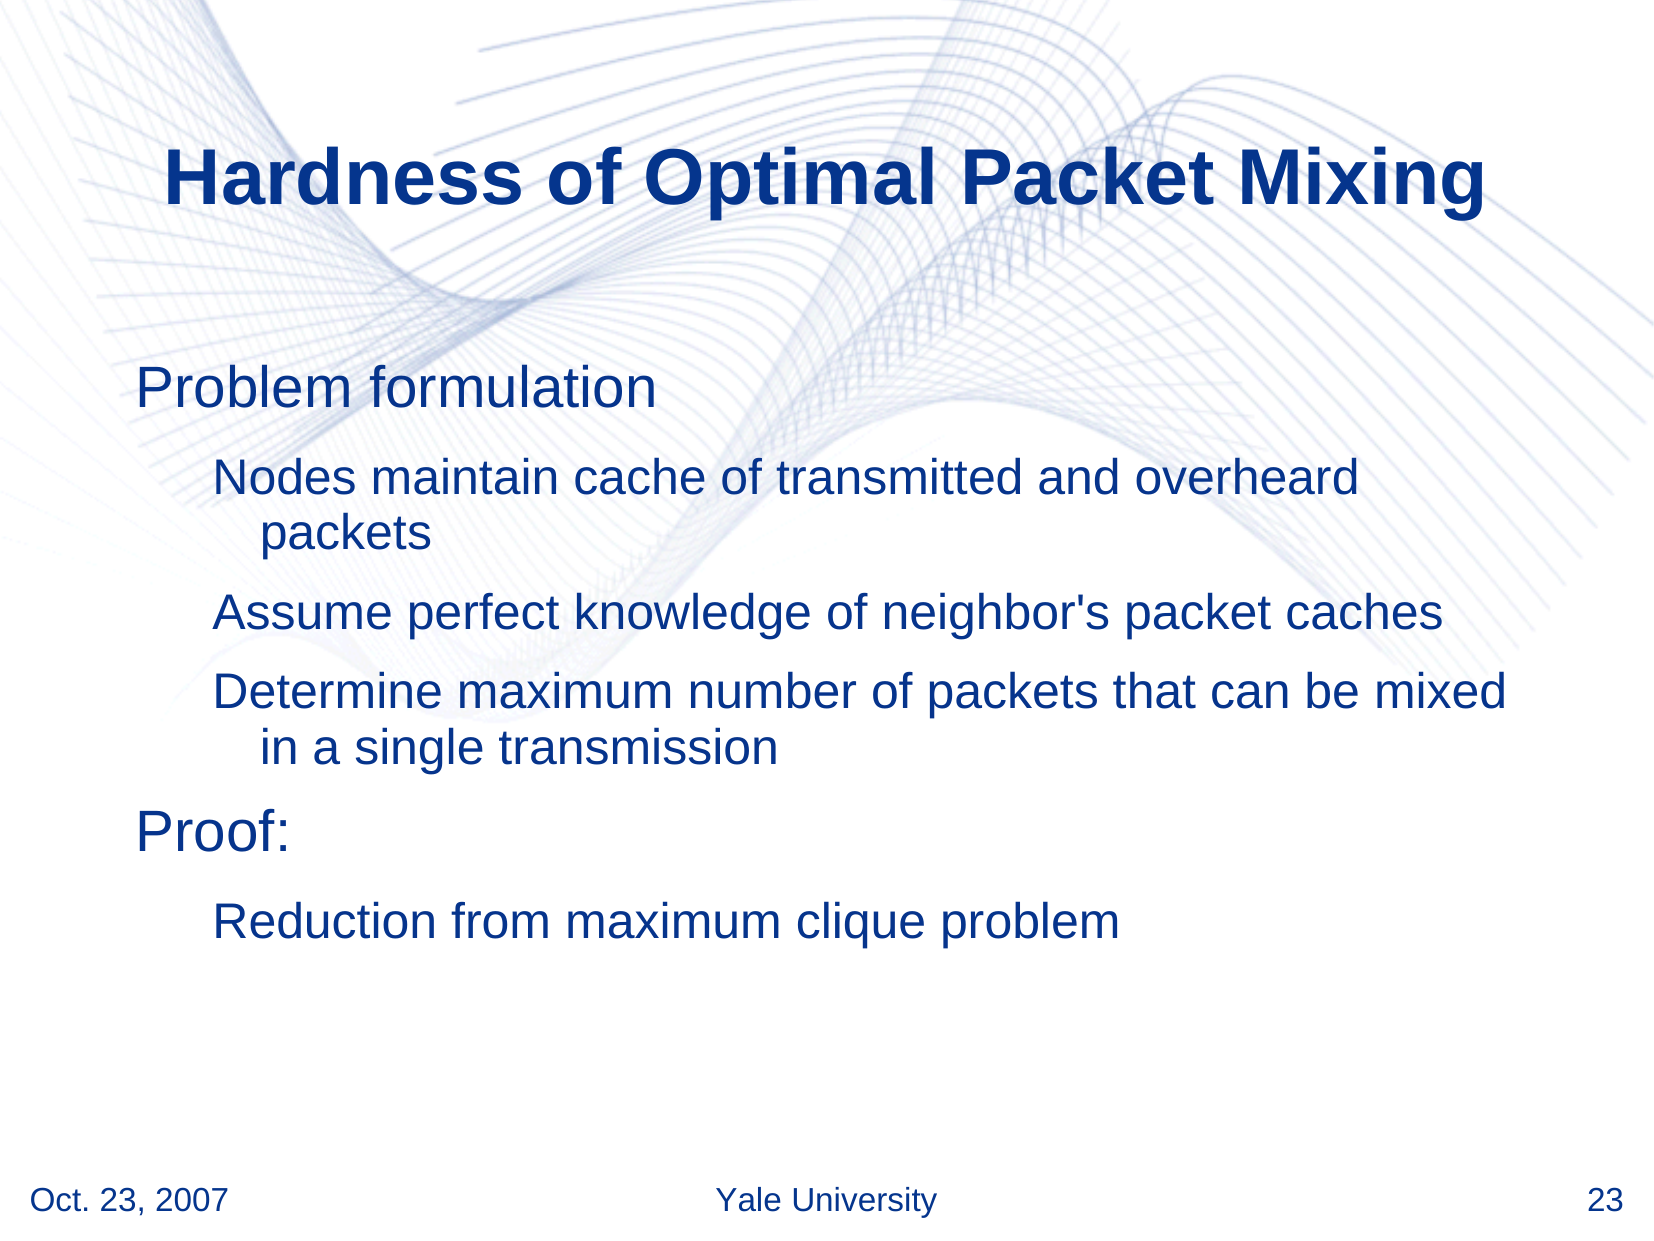

# Hardness of Optimal Packet Mixing
Problem formulation
Nodes maintain cache of transmitted and overheard packets
Assume perfect knowledge of neighbor's packet caches
Determine maximum number of packets that can be mixed in a single transmission
Proof:
Reduction from maximum clique problem
Oct. 23, 2007
Yale University
23